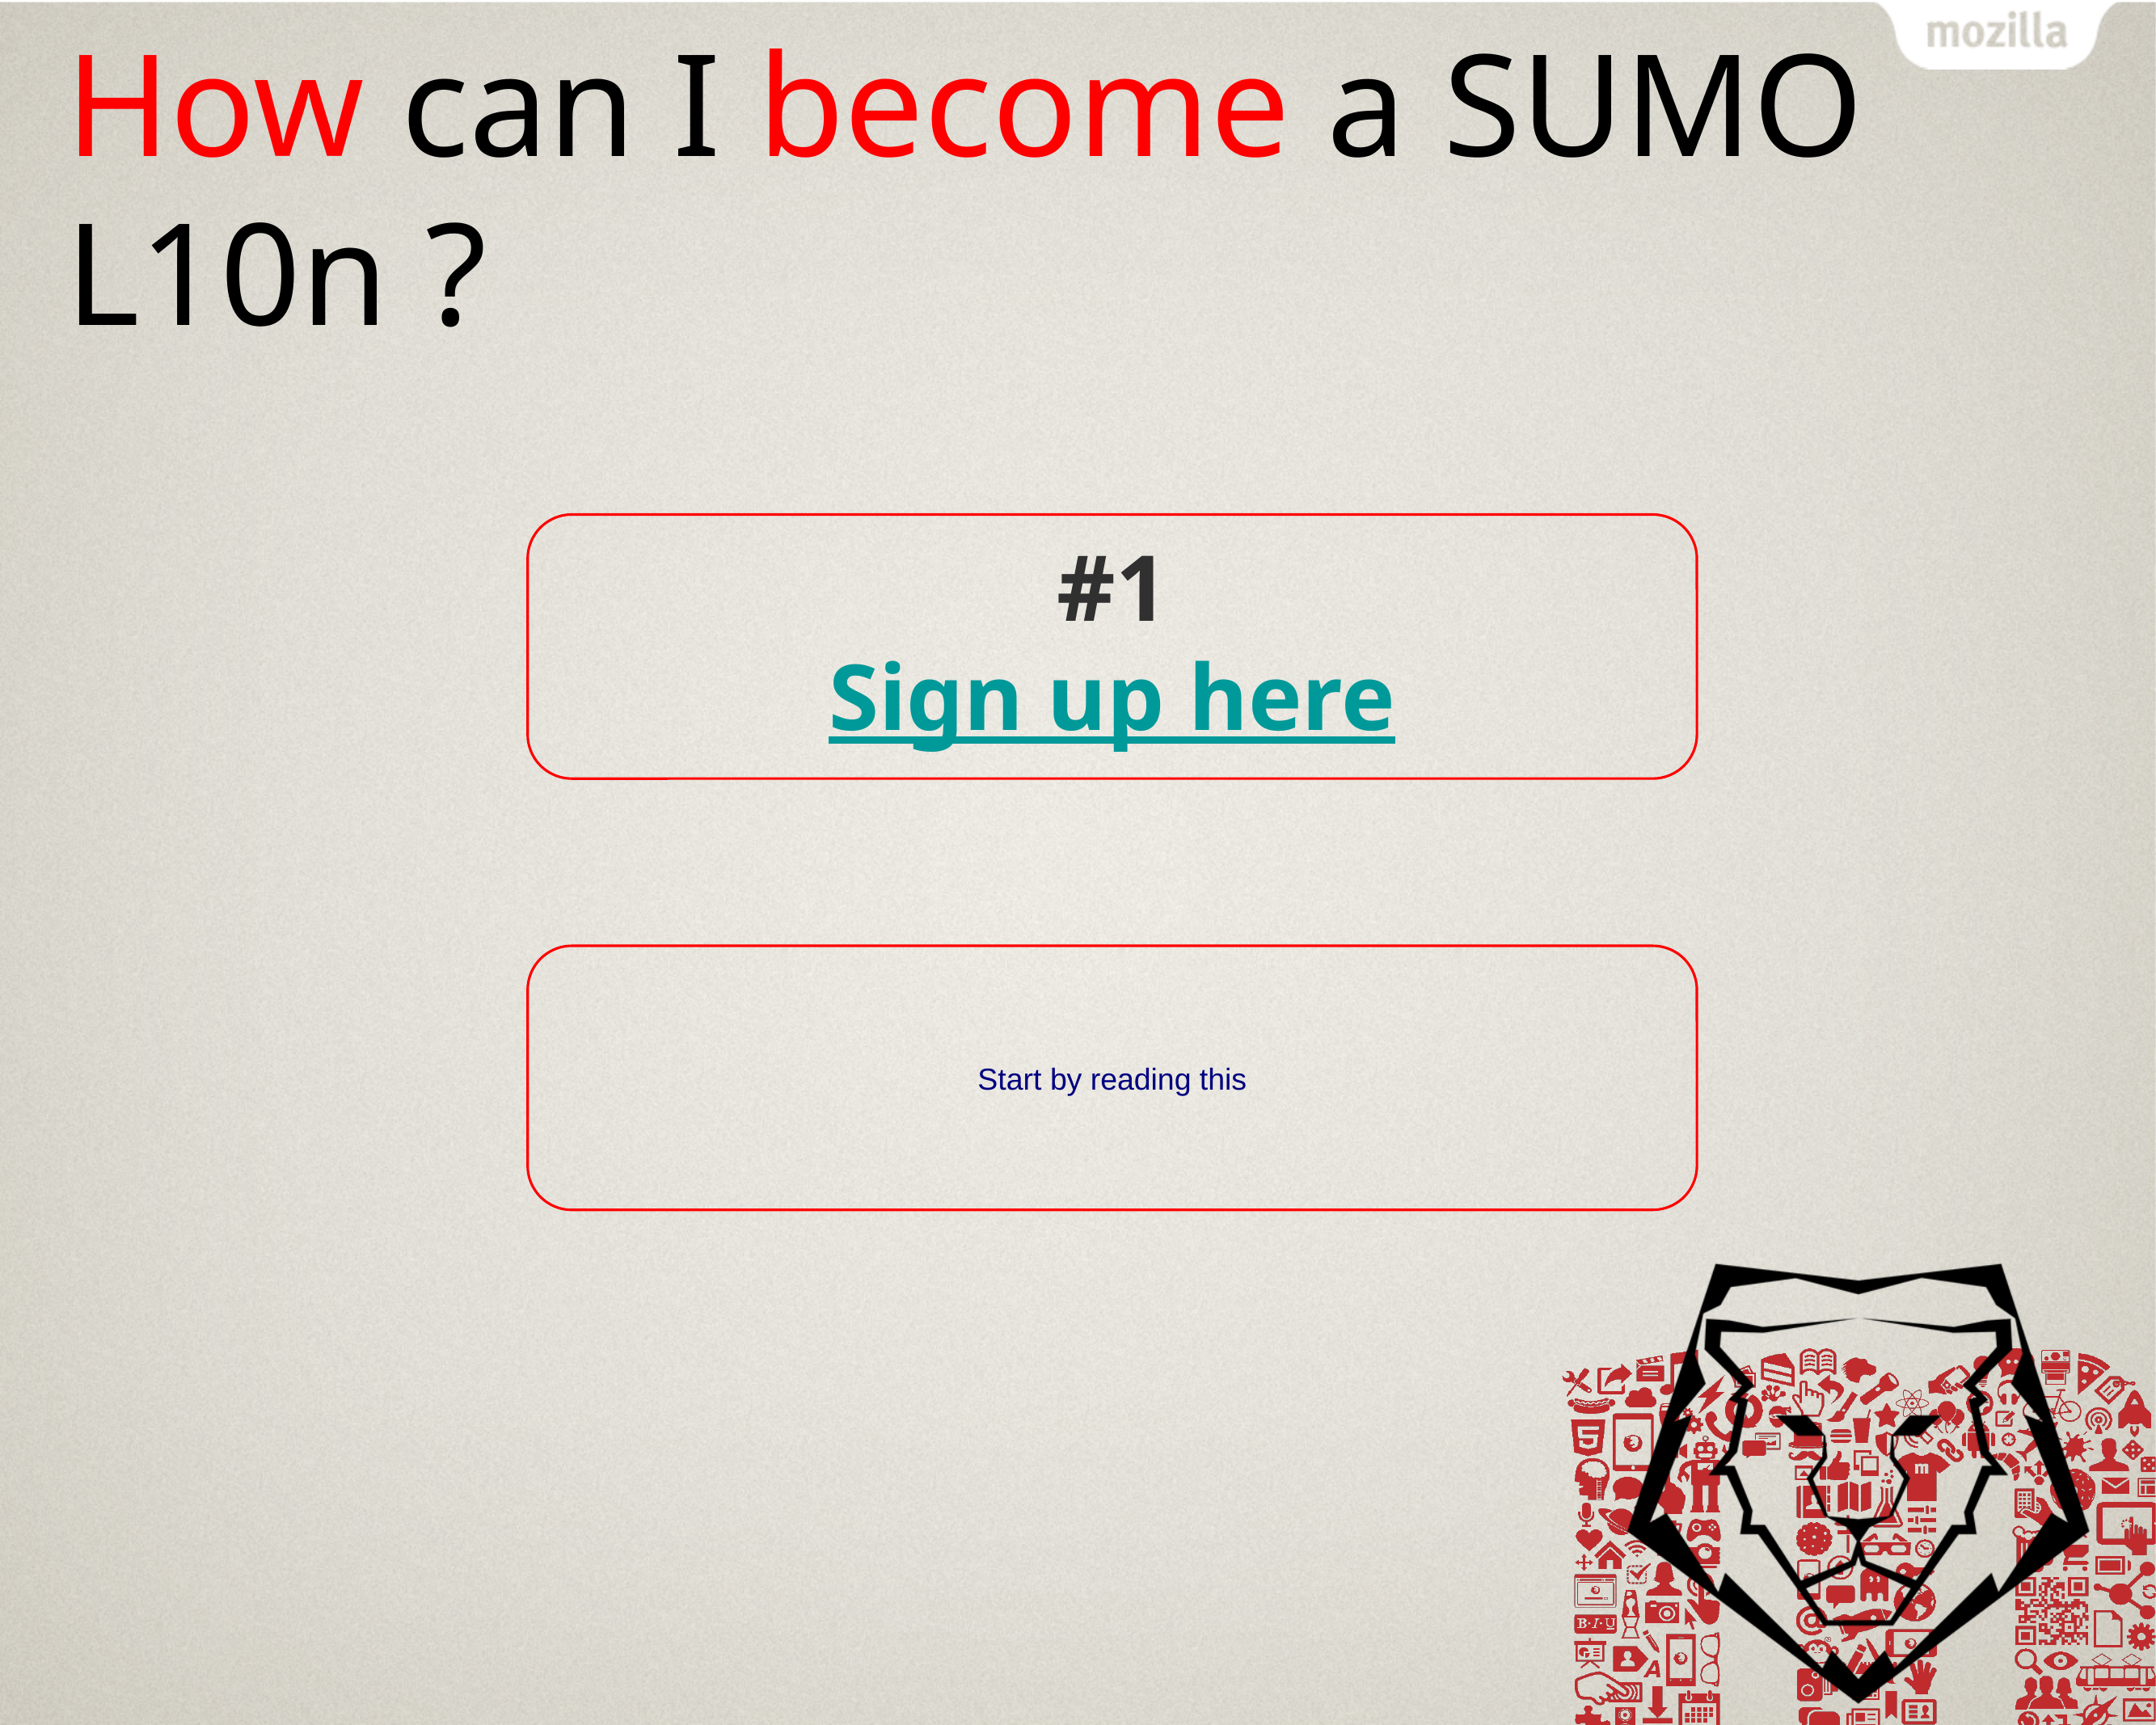

# How can I become a SUMO L10n ?
#1
Sign up here
Start by reading this